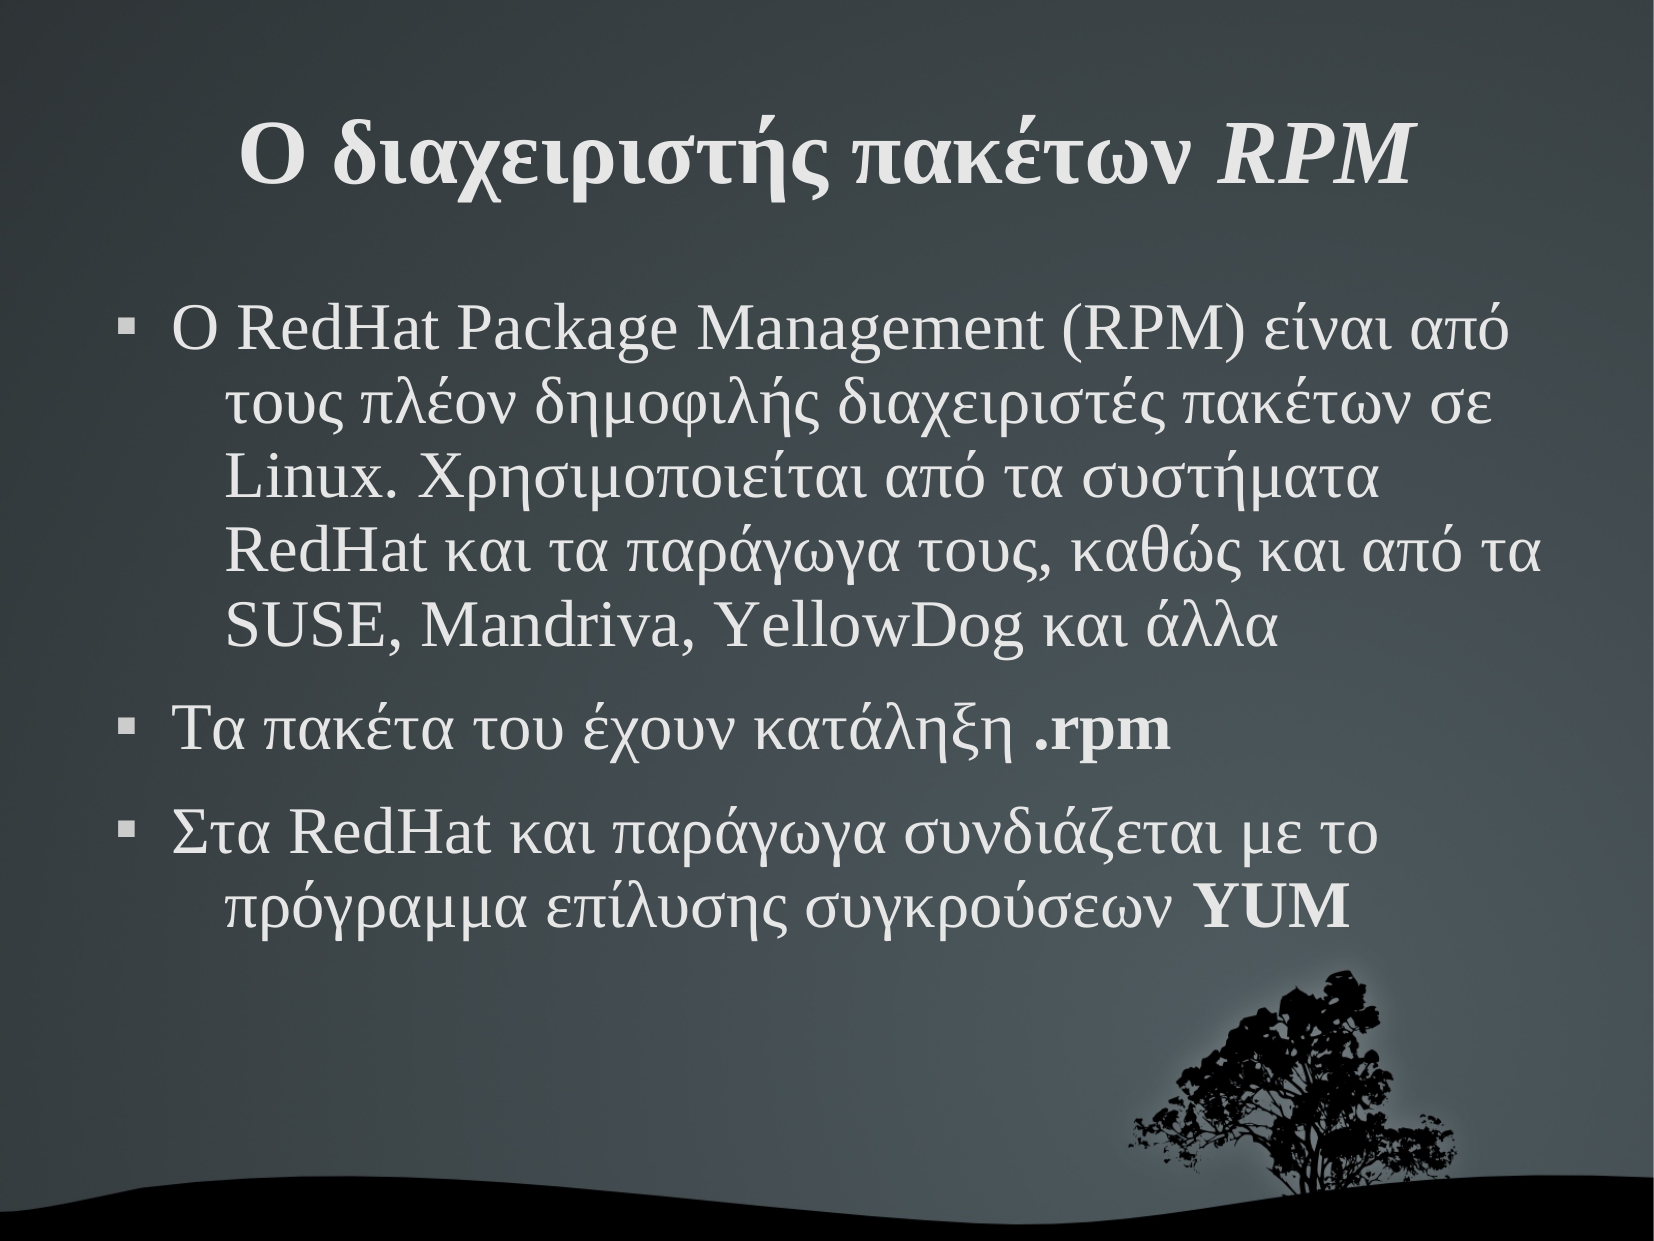

# O διαχειριστής πακέτων RPM
Ο RedHat Package Management (RPM) είναι από τους πλέον δημοφιλής διαχειριστές πακέτων σε Linux. Χρησιμοποιείται από τα συστήματα RedHat και τα παράγωγα τους, καθώς και από τα SUSE, Mandriva, YellowDog και άλλα
Τα πακέτα του έχουν κατάληξη .rpm
Στα RedHat και παράγωγα συνδιάζεται με το πρόγραμμα επίλυσης συγκρούσεων YUM